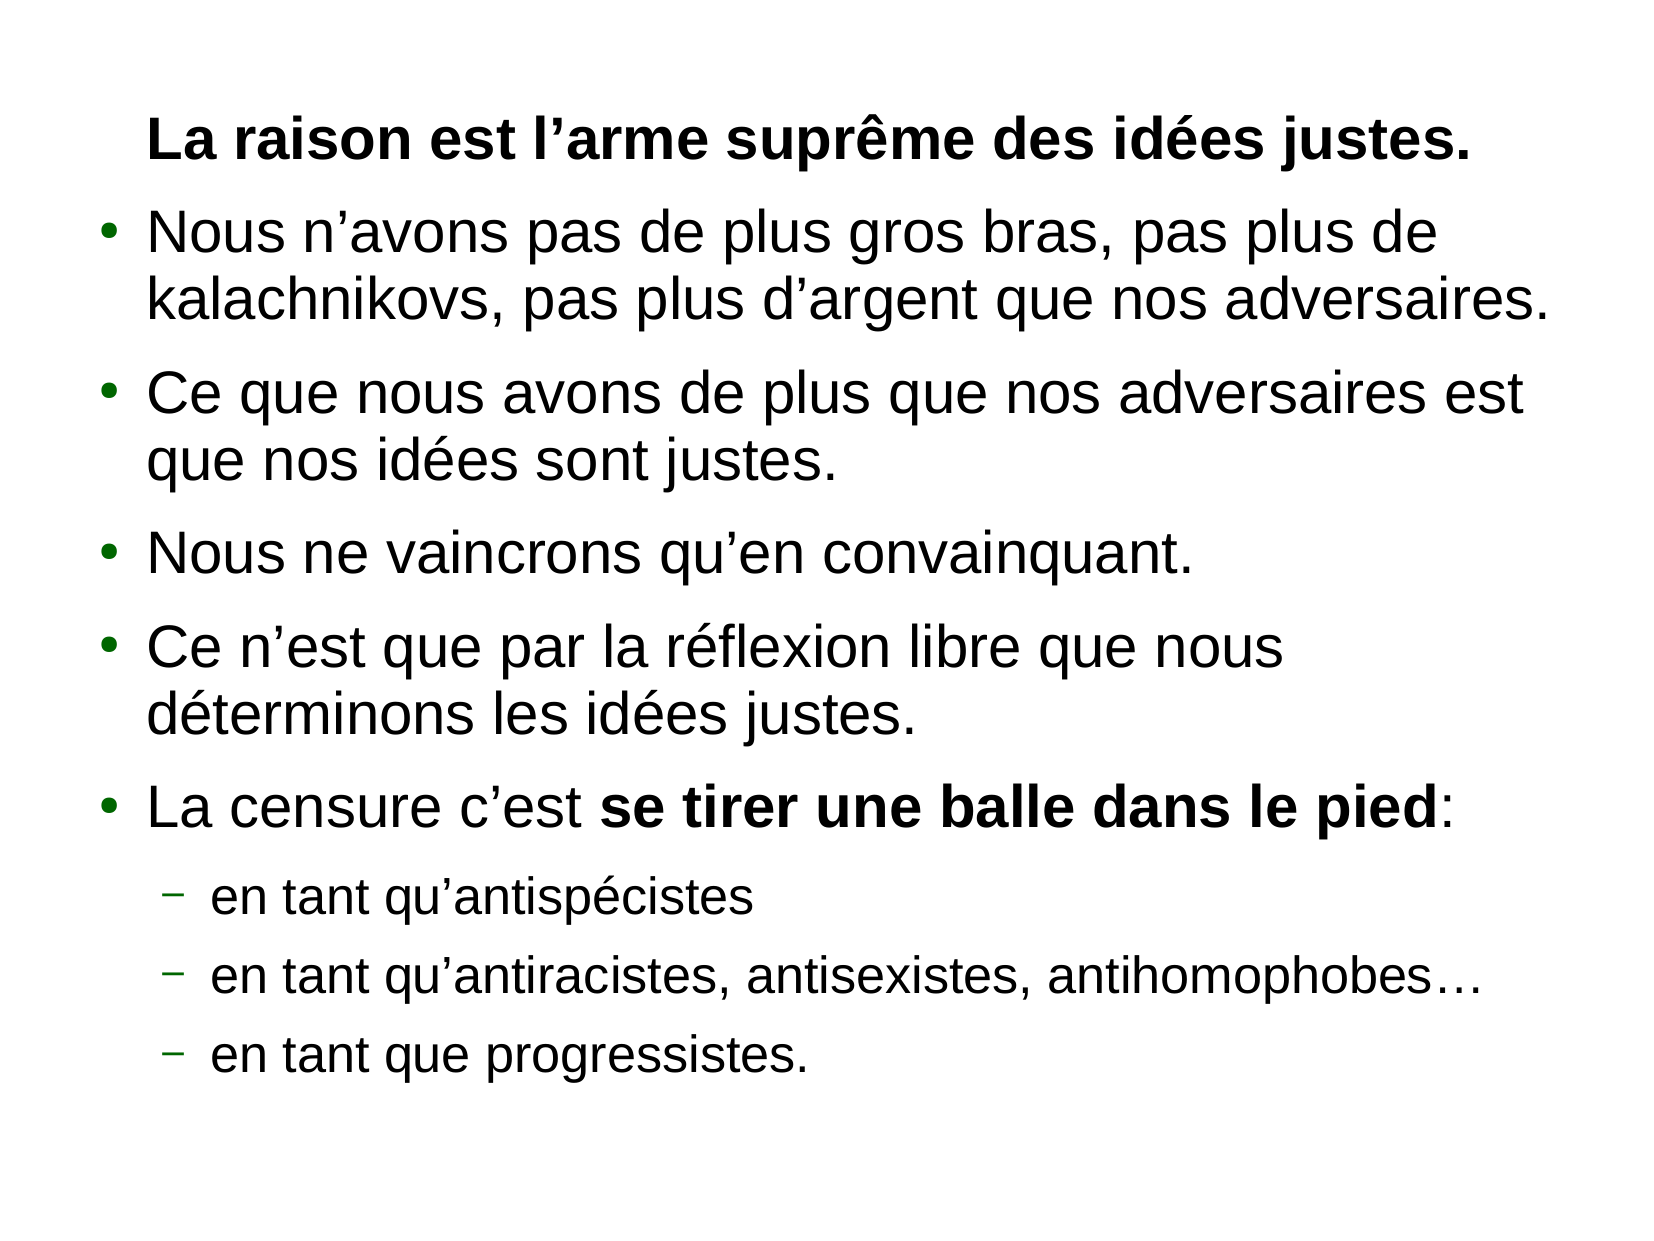

# La raison est l’arme suprême des idées justes.
Nous n’avons pas de plus gros bras, pas plus de kalachnikovs, pas plus d’argent que nos adversaires.
Ce que nous avons de plus que nos adversaires est que nos idées sont justes.
Nous ne vaincrons qu’en convainquant.
Ce n’est que par la réflexion libre que nous déterminons les idées justes.
La censure c’est se tirer une balle dans le pied:
en tant qu’antispécistes
en tant qu’antiracistes, antisexistes, antihomophobes…
en tant que progressistes.